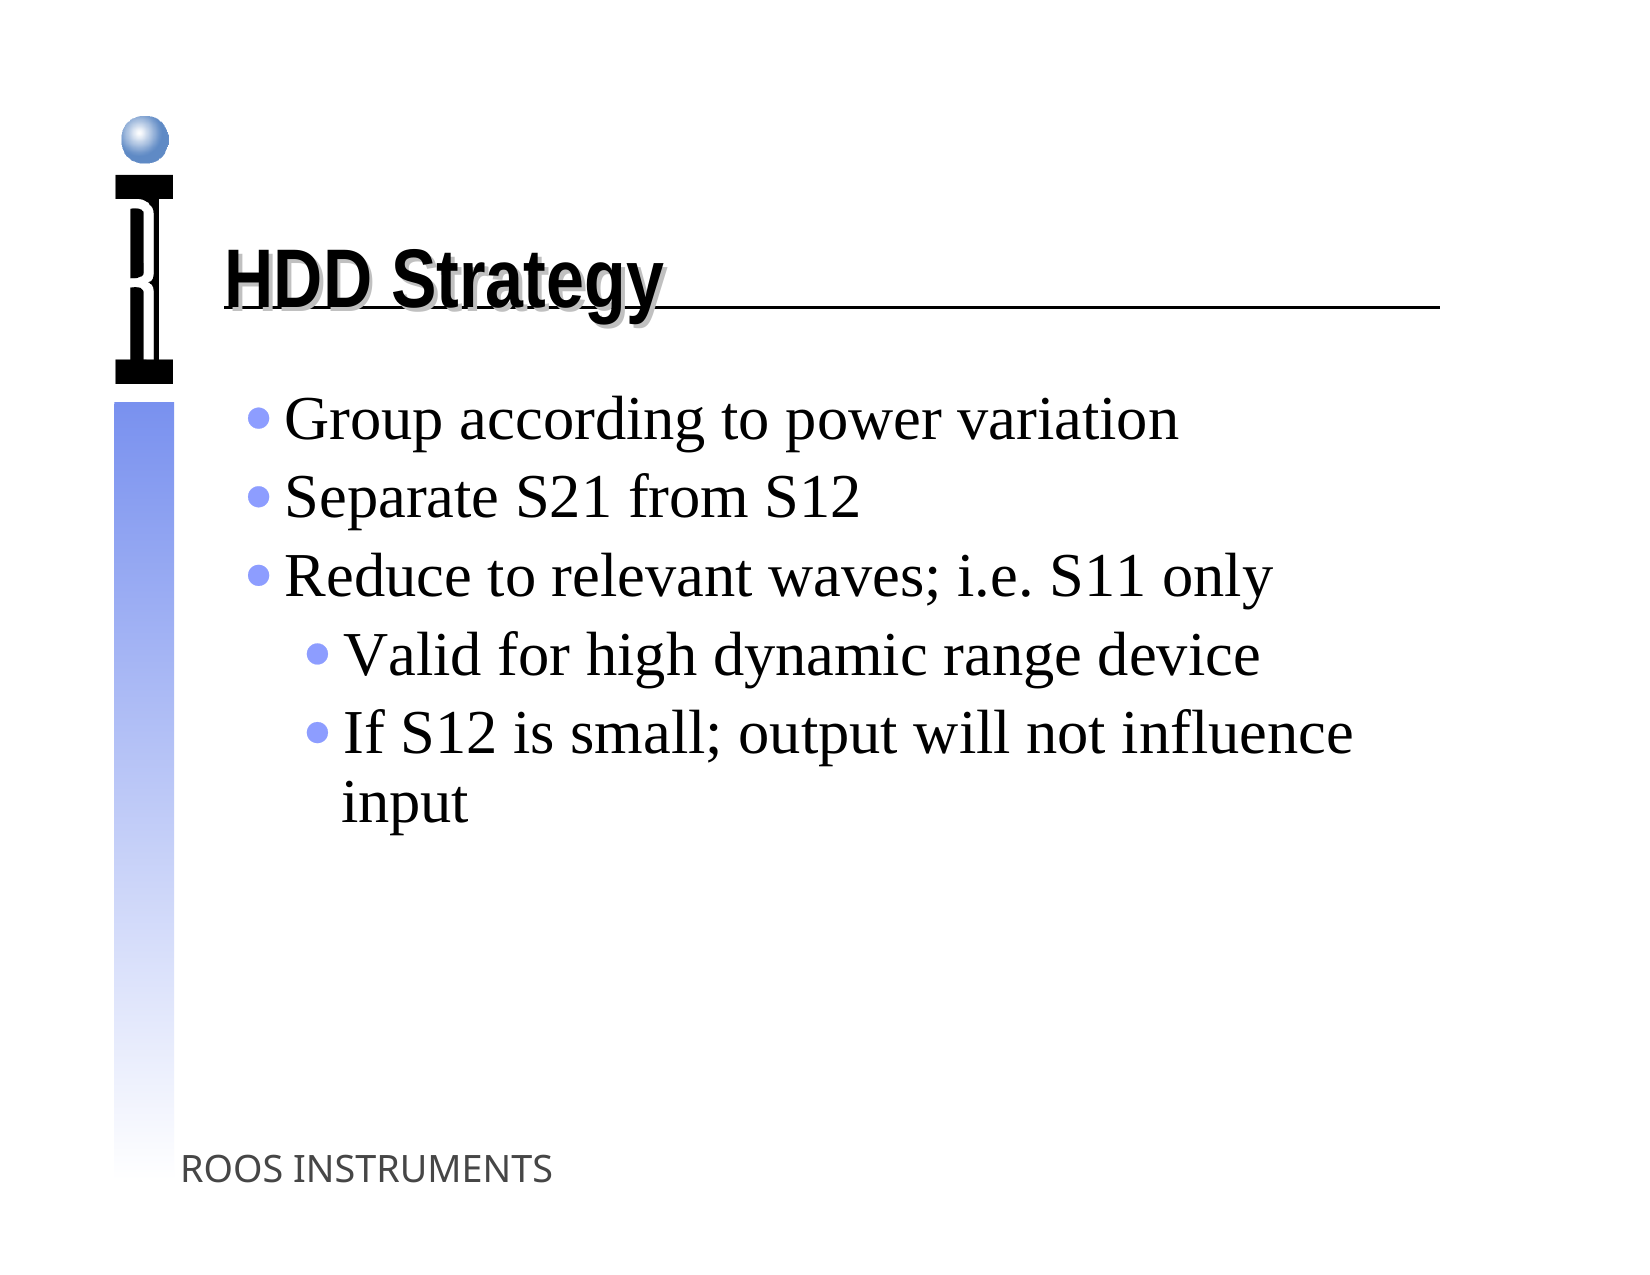

HDD Strategy
Group according to power variation
Separate S21 from S12
Reduce to relevant waves; i.e. S11 only
Valid for high dynamic range device
If S12 is small; output will not influence input